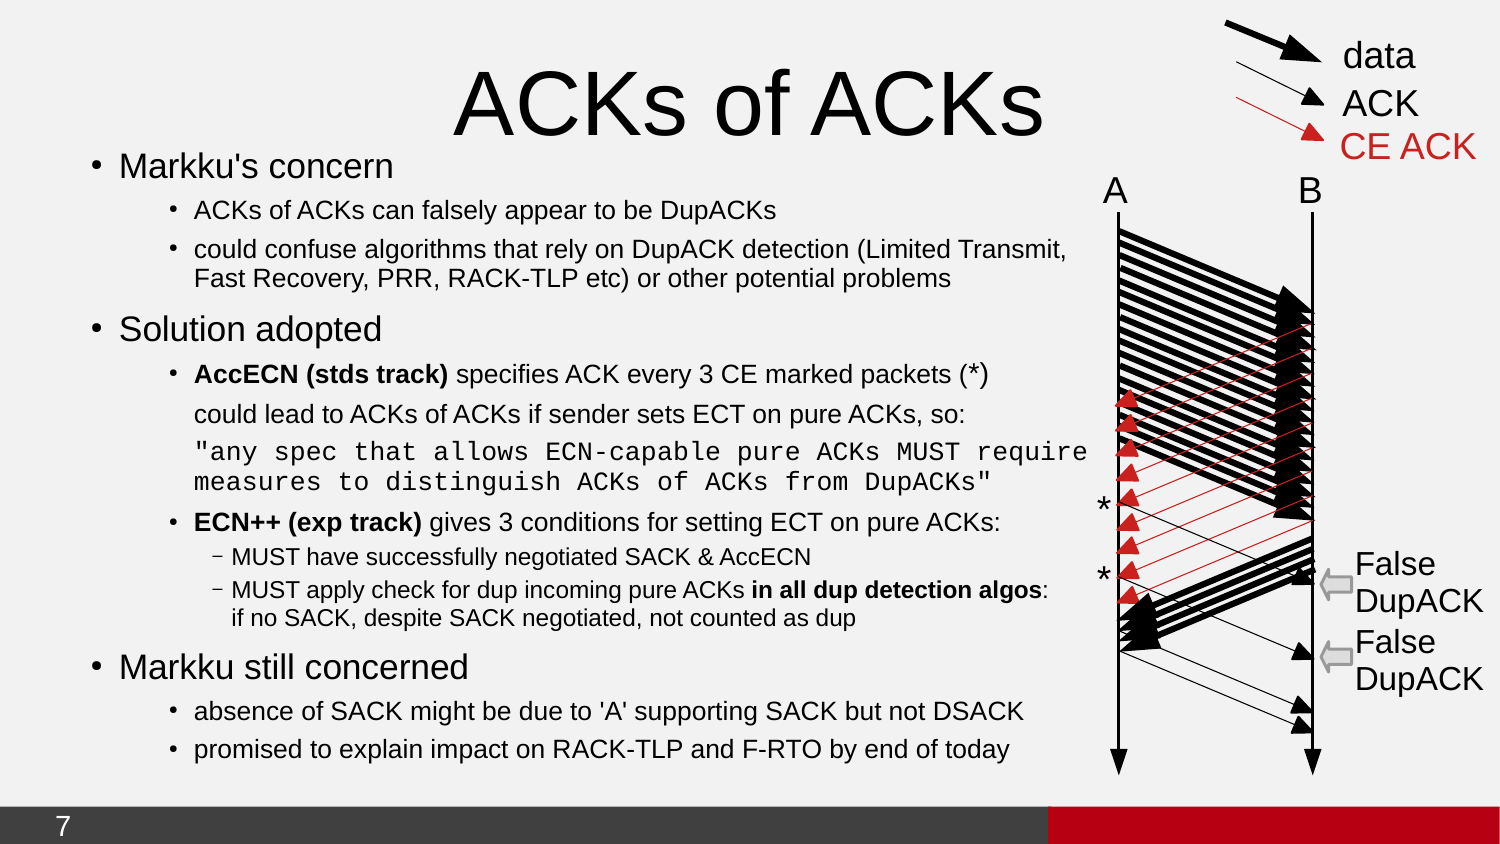

data
# ACKs of ACKs
ACK
CE ACK
Markku's concern
ACKs of ACKs can falsely appear to be DupACKs
could confuse algorithms that rely on DupACK detection (Limited Transmit, Fast Recovery, PRR, RACK-TLP etc) or other potential problems
Solution adopted
AccECN (stds track) specifies ACK every 3 CE marked packets (*)
could lead to ACKs of ACKs if sender sets ECT on pure ACKs, so:
"any spec that allows ECN-capable pure ACKs MUST require measures to distinguish ACKs of ACKs from DupACKs"
ECN++ (exp track) gives 3 conditions for setting ECT on pure ACKs:
MUST have successfully negotiated SACK & AccECN
MUST apply check for dup incoming pure ACKs in all dup detection algos:
if no SACK, despite SACK negotiated, not counted as dup
Markku still concerned
absence of SACK might be due to 'A' supporting SACK but not DSACK
promised to explain impact on RACK-TLP and F-RTO by end of today
A
B
*
False
DupACK
*
False
DupACK
7